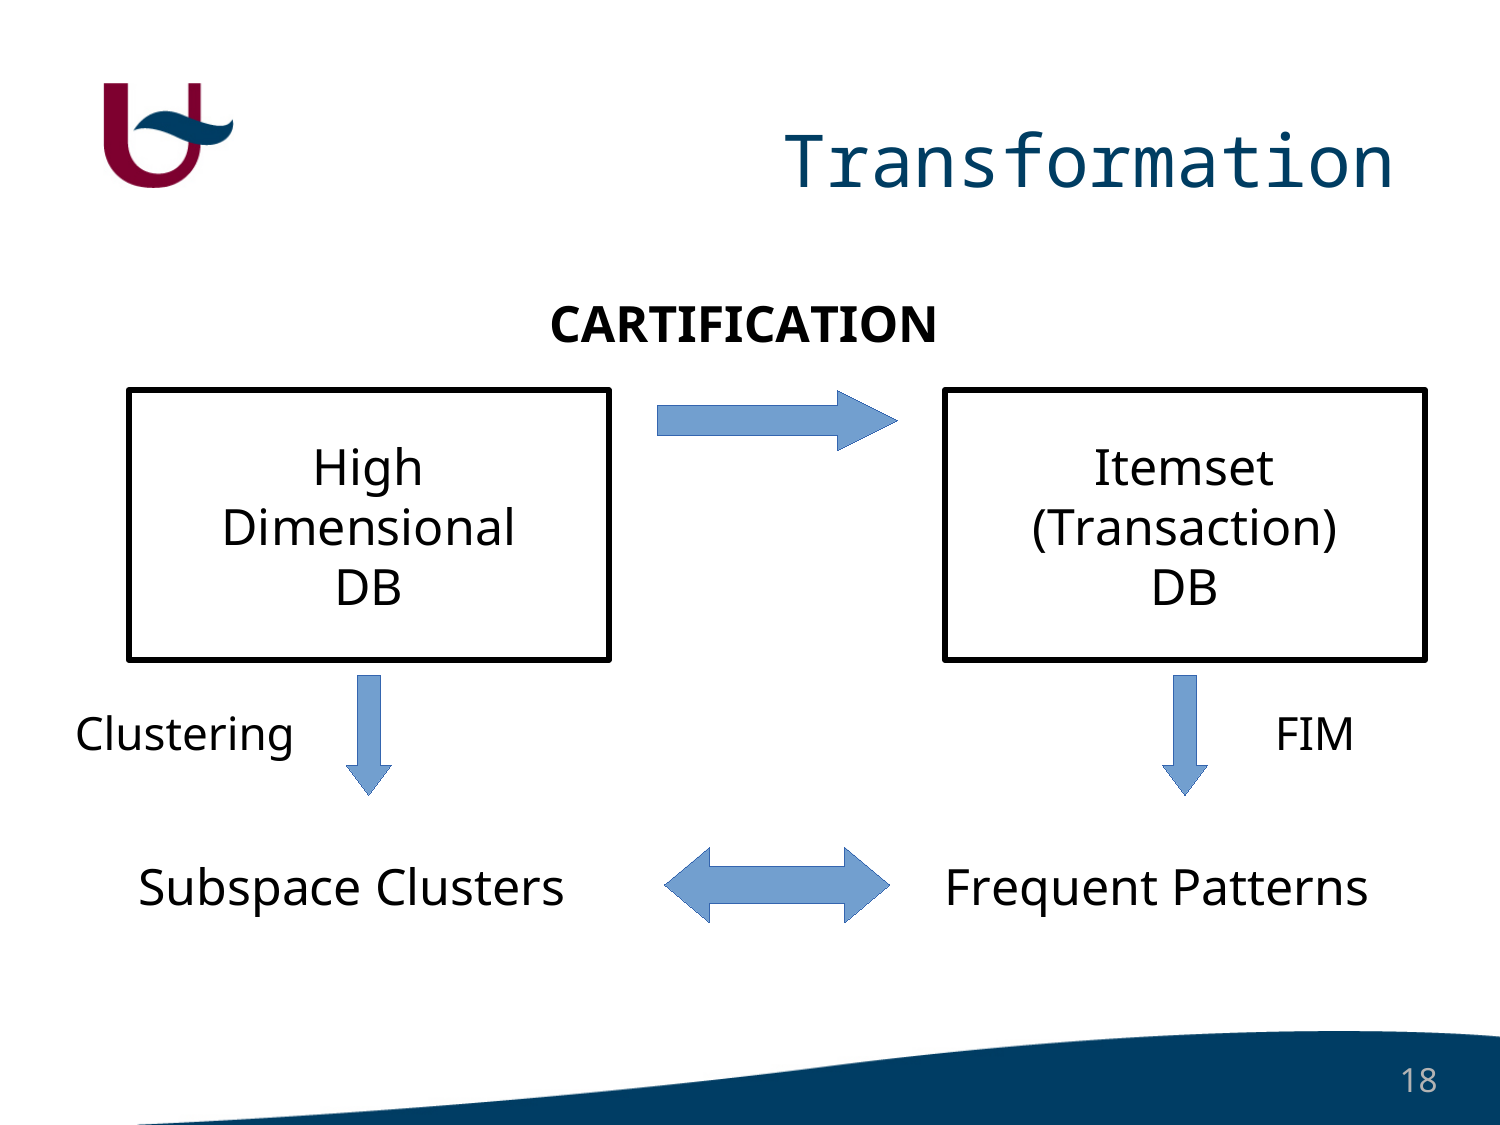

# Transformation
CARTIFICATION
High
Dimensional
DB
Itemset
(Transaction)
DB
Clustering
FIM
Subspace Clusters
Frequent Patterns